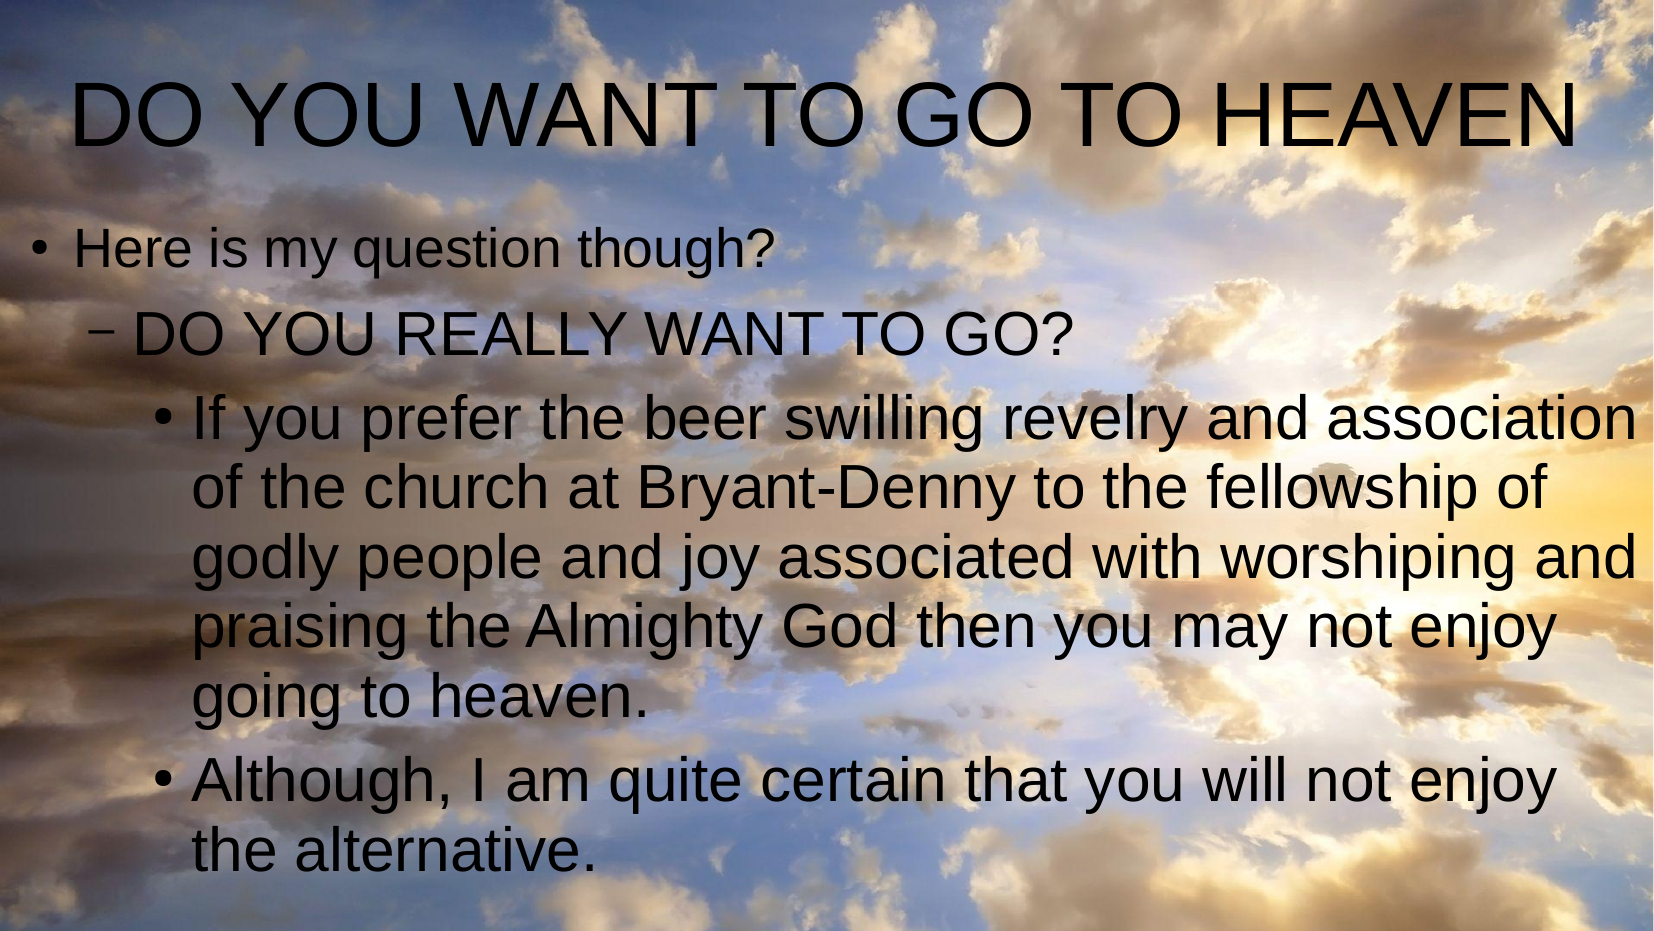

# DO YOU WANT TO GO TO HEAVEN
Here is my question though?
DO YOU REALLY WANT TO GO?
If you prefer the beer swilling revelry and association of the church at Bryant-Denny to the fellowship of godly people and joy associated with worshiping and praising the Almighty God then you may not enjoy going to heaven.
Although, I am quite certain that you will not enjoy the alternative.